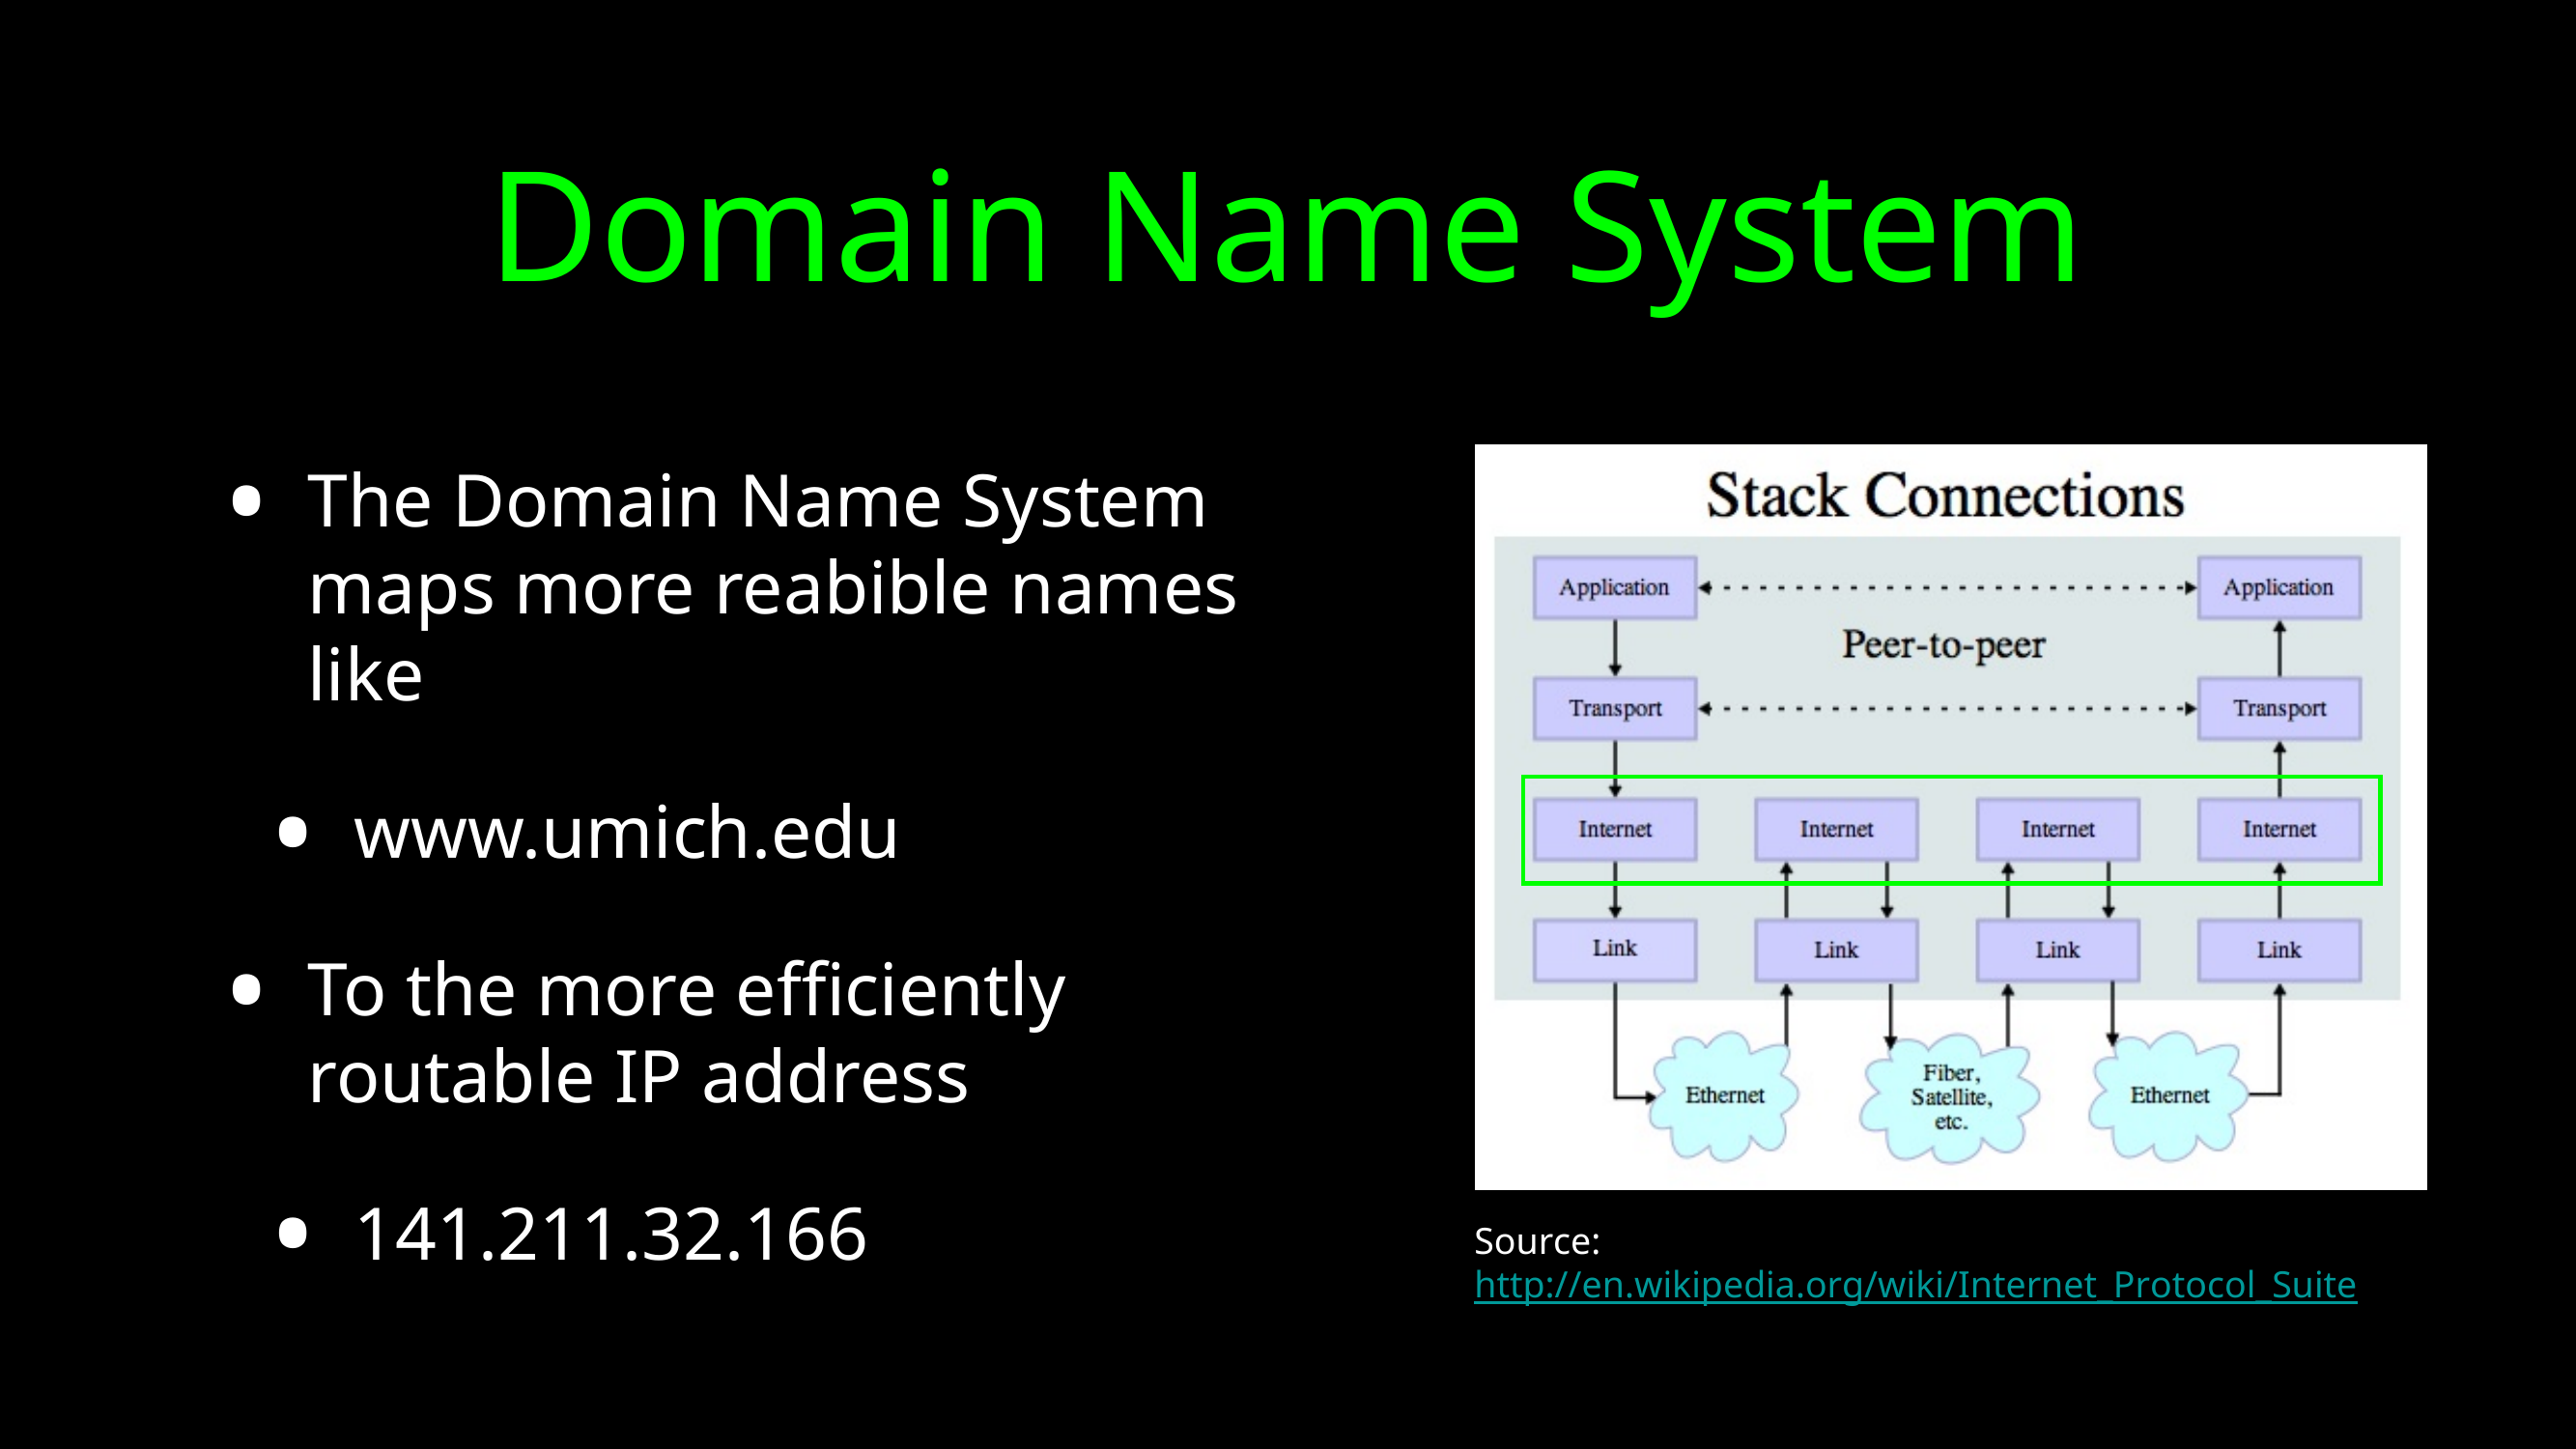

# Domain Name System
The Domain Name System maps more reabible names like
www.umich.edu
To the more efficiently routable IP address
141.211.32.166
Source: http://en.wikipedia.org/wiki/Internet_Protocol_Suite